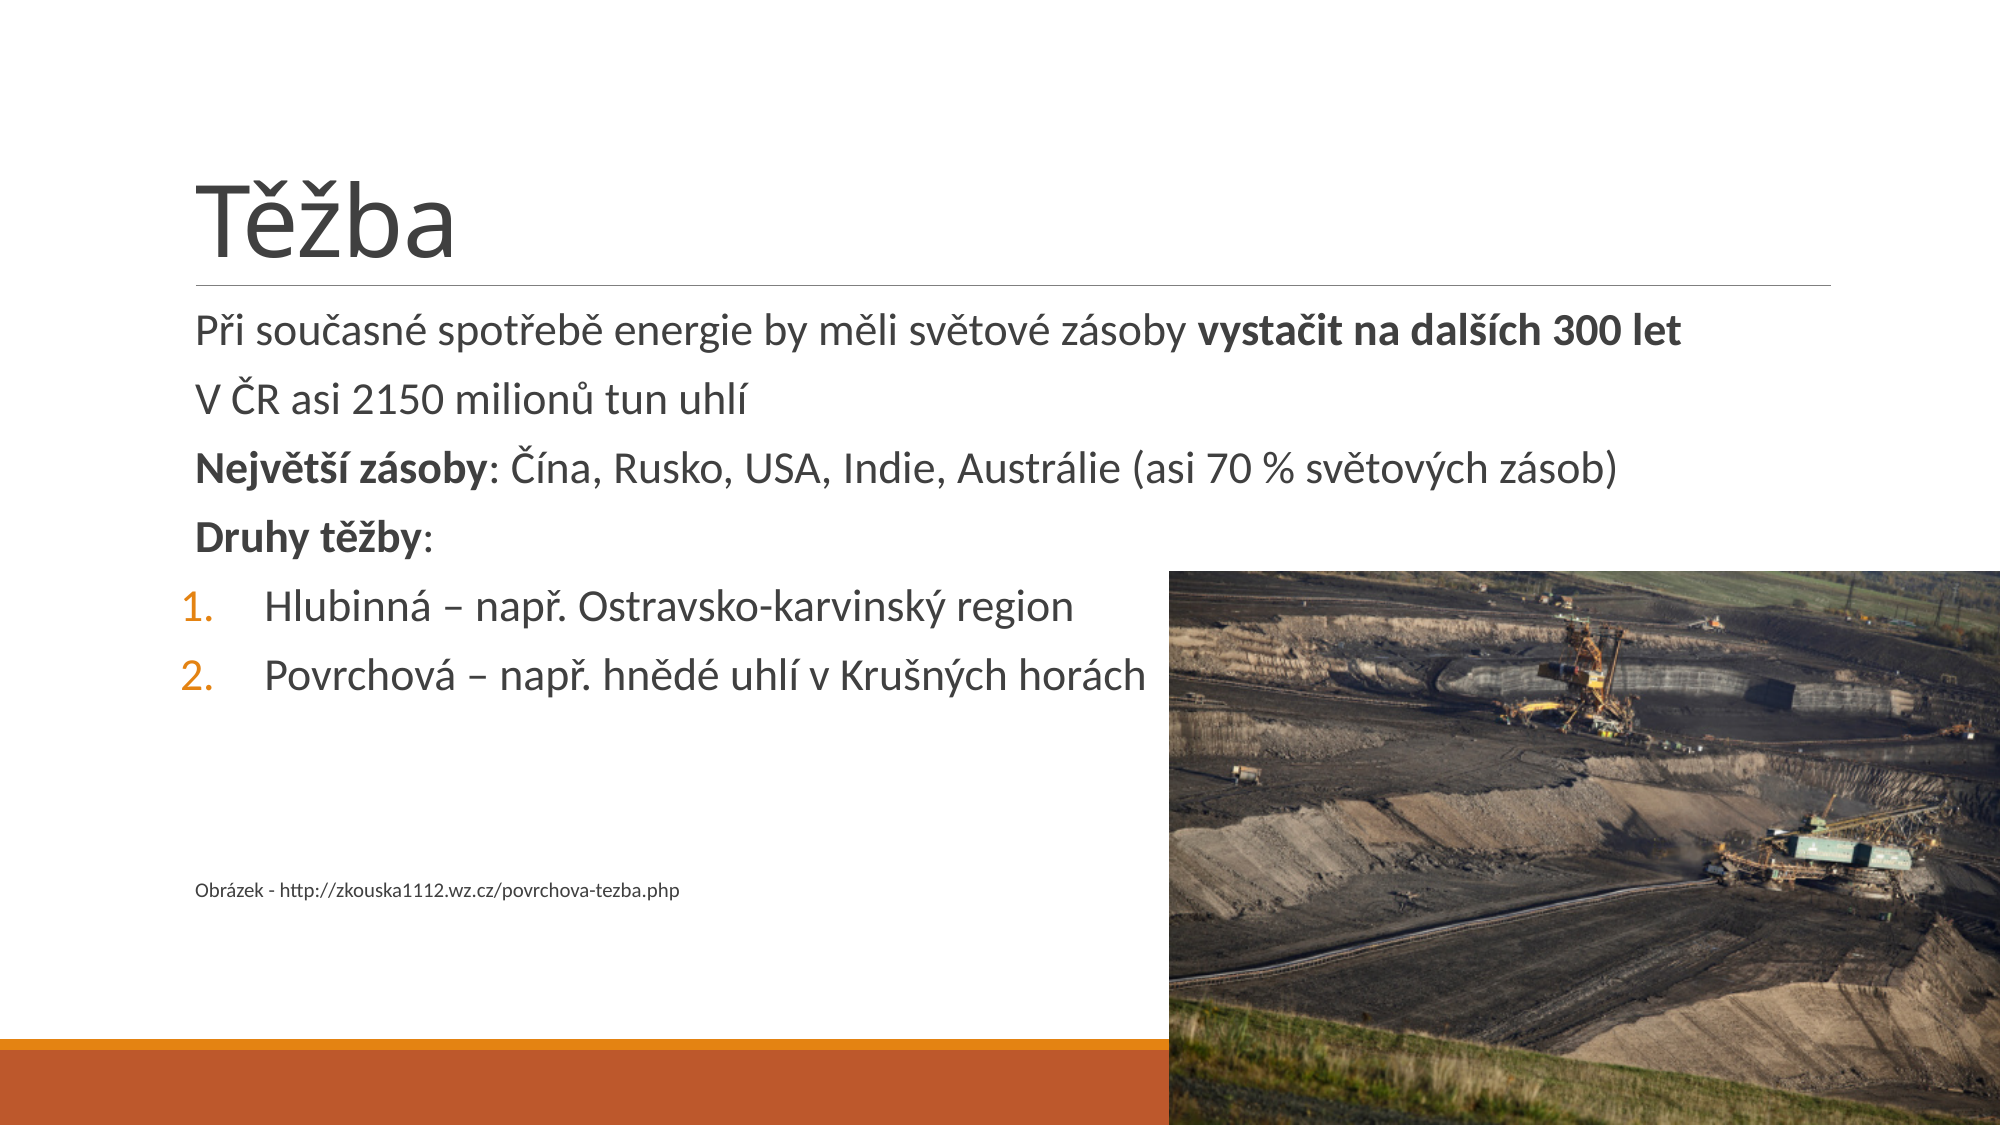

# Těžba
Při současné spotřebě energie by měli světové zásoby vystačit na dalších 300 let
V ČR asi 2150 milionů tun uhlí
Největší zásoby: Čína, Rusko, USA, Indie, Austrálie (asi 70 % světových zásob)
Druhy těžby:
Hlubinná – např. Ostravsko-karvinský region
Povrchová – např. hnědé uhlí v Krušných horách
Obrázek - http://zkouska1112.wz.cz/povrchova-tezba.php